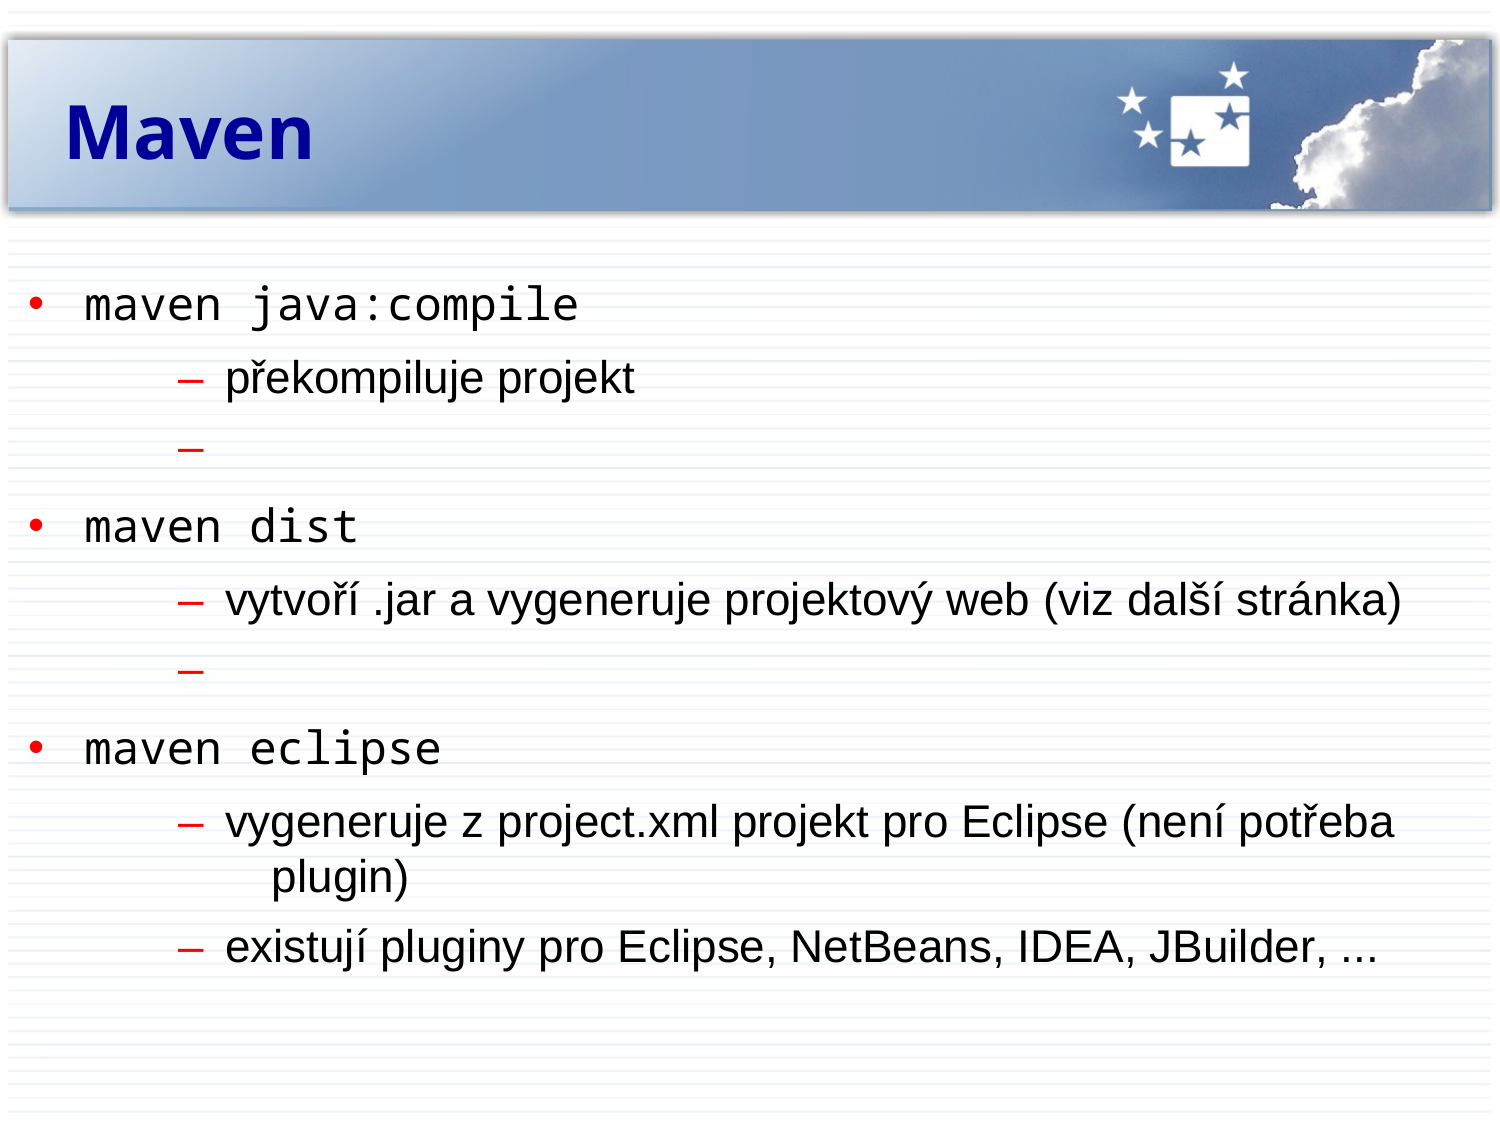

# Maven
maven java:compile
překompiluje projekt
maven dist
vytvoří .jar a vygeneruje projektový web (viz další stránka)
maven eclipse
vygeneruje z project.xml projekt pro Eclipse (není potřeba plugin)
existují pluginy pro Eclipse, NetBeans, IDEA, JBuilder, ...